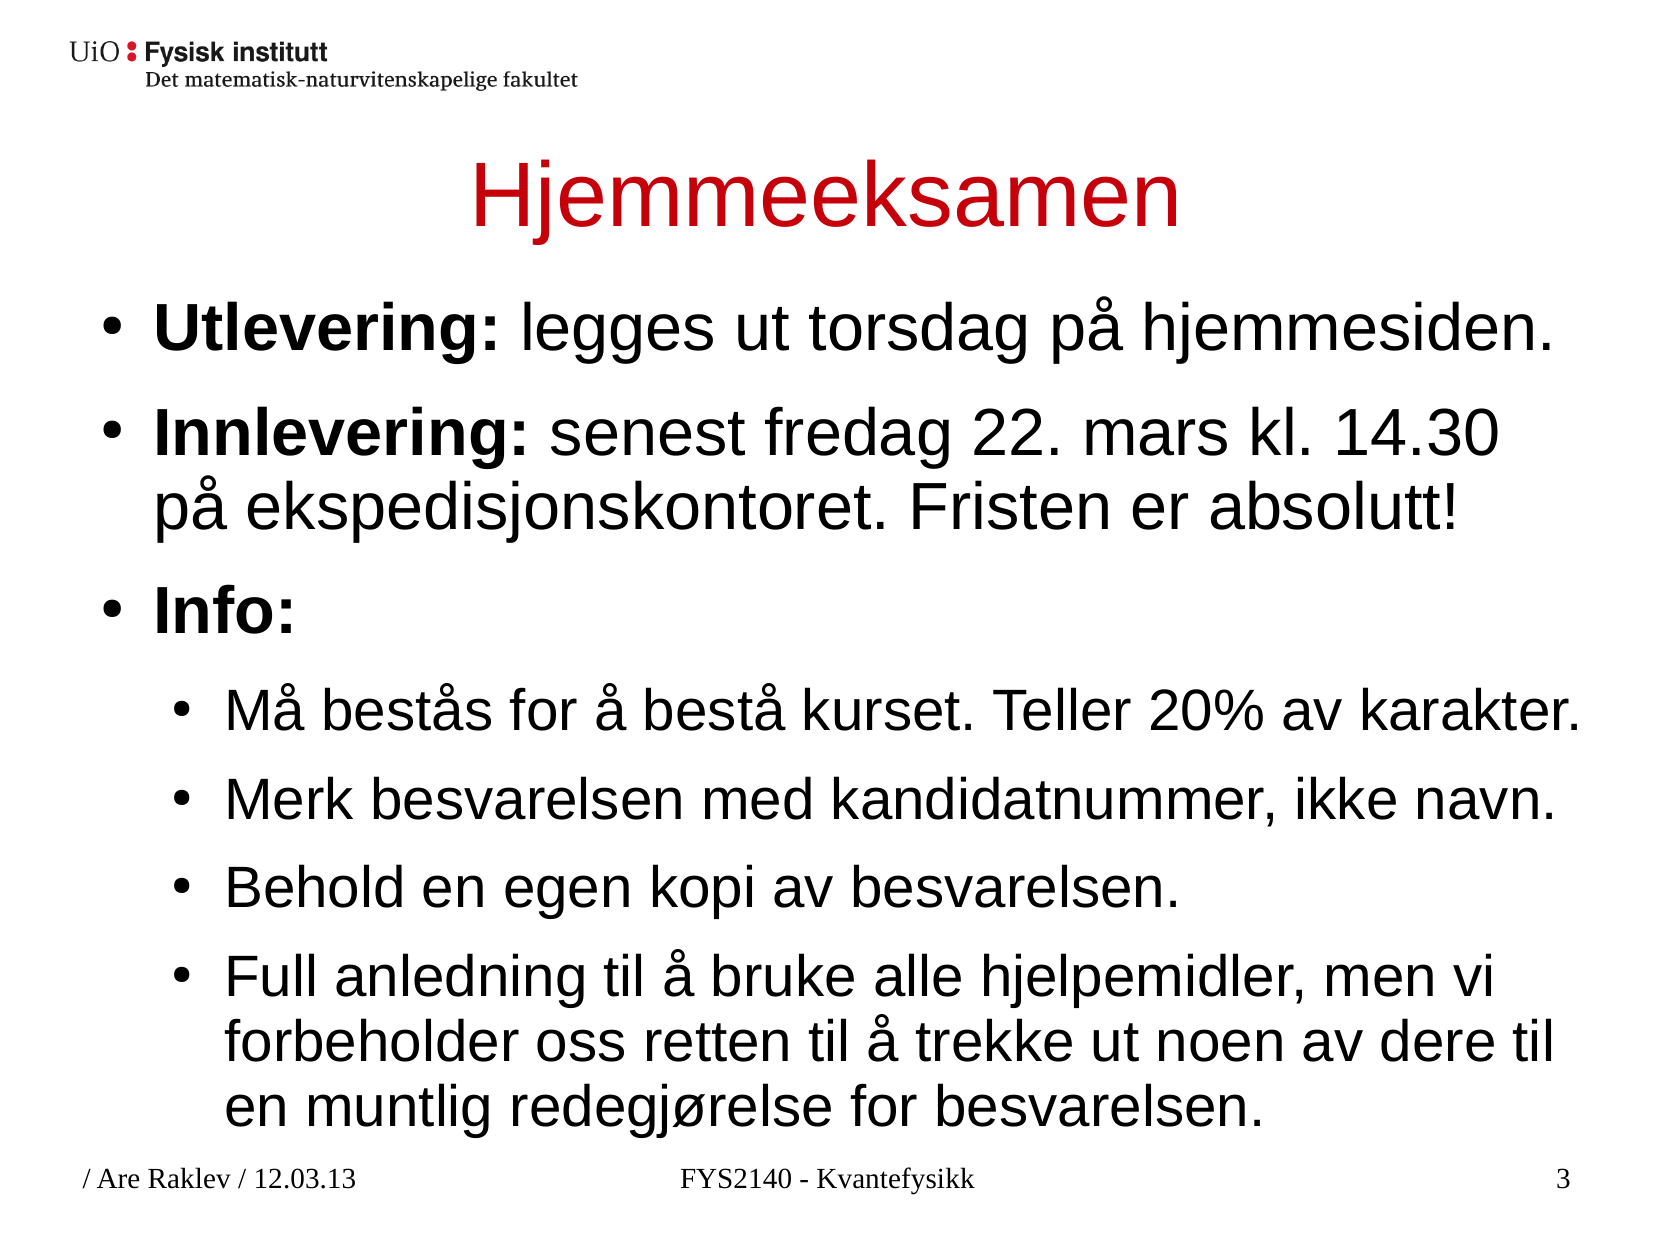

# Hjemmeeksamen
Utlevering: legges ut torsdag på hjemmesiden.
Innlevering: senest fredag 22. mars kl. 14.30
på ekspedisjonskontoret. Fristen er absolutt!
Info:
Må bestås for å bestå kurset. Teller 20% av karakter.
Merk besvarelsen med kandidatnummer, ikke navn.
Behold en egen kopi av besvarelsen.
Full anledning til å bruke alle hjelpemidler, men vi forbeholder oss retten til å trekke ut noen av dere til en muntlig redegjørelse for besvarelsen.
/ Are Raklev / 12.03.13
FYS2140 - Kvantefysikk
3